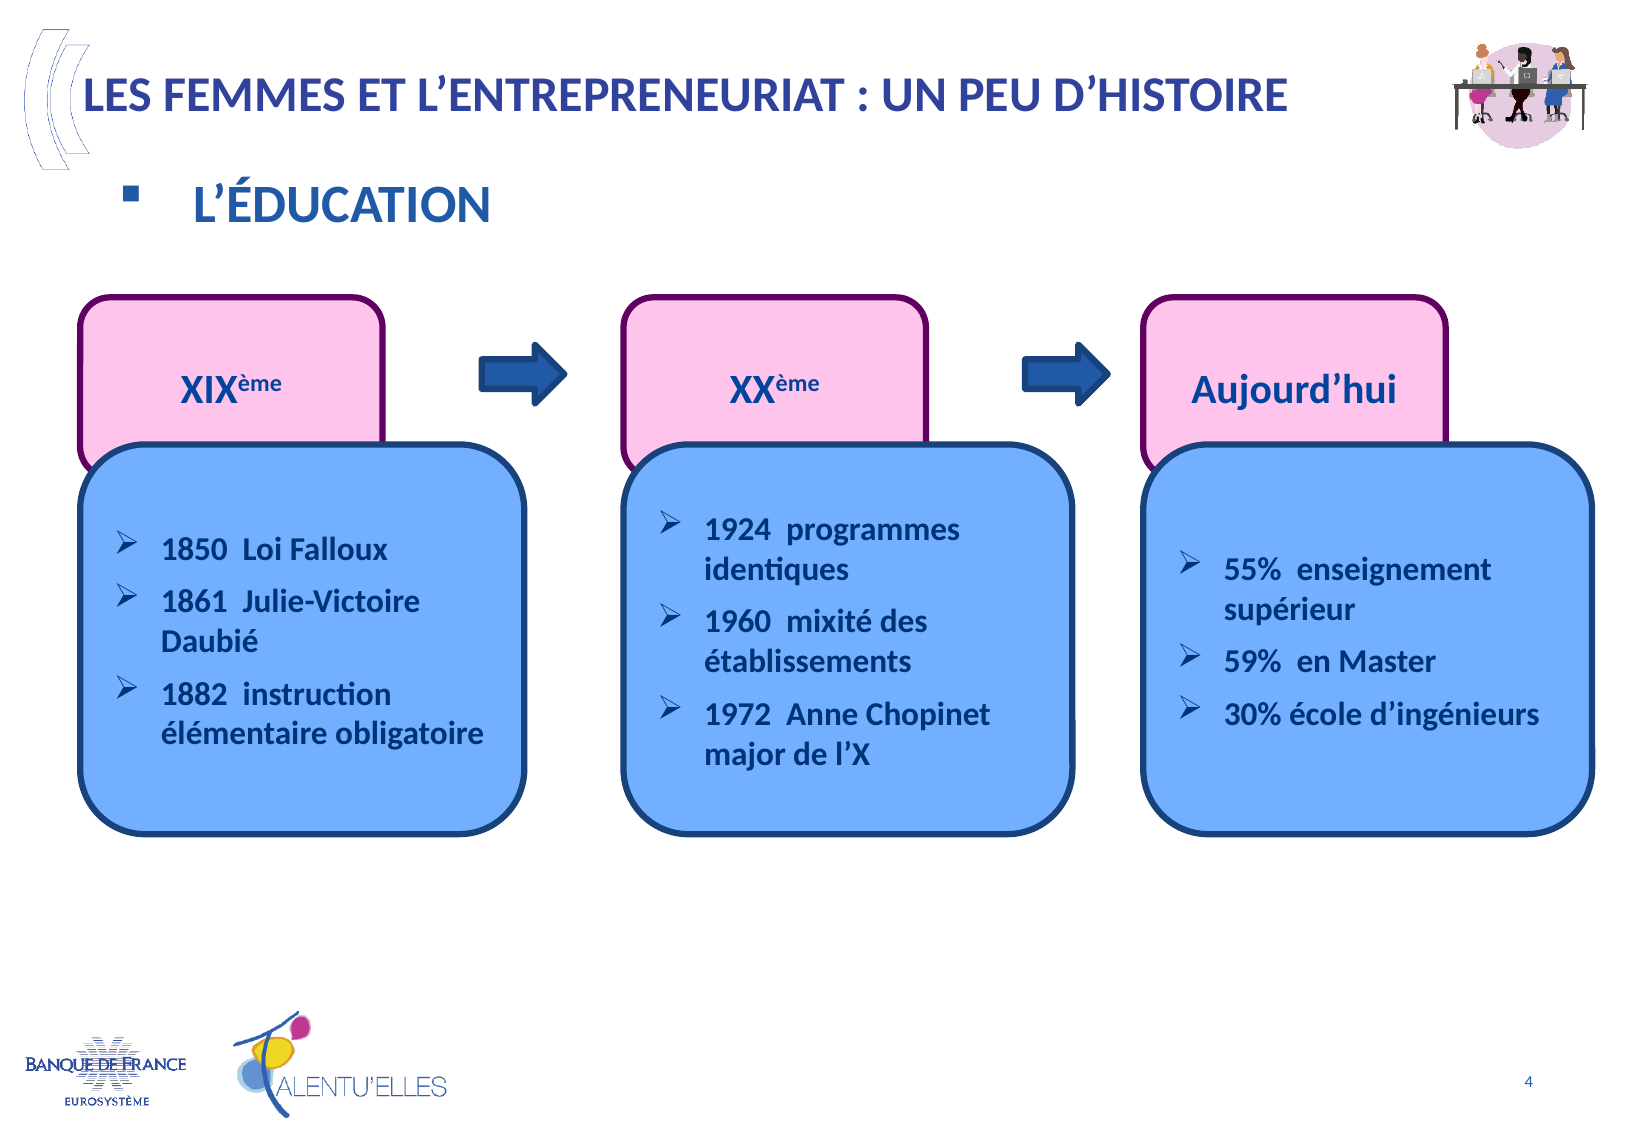

# Les Femmes et l’entrepreneuriat : un peu d’HISTOIRE
L’éducation
XIXème
XXème
Aujourd’hui
1850 Loi Falloux
1861 Julie-Victoire Daubié
1882 instruction élémentaire obligatoire
1924 programmes identiques
1960 mixité des établissements
1972 Anne Chopinet major de l’X
55% enseignement supérieur
59% en Master
30% école d’ingénieurs